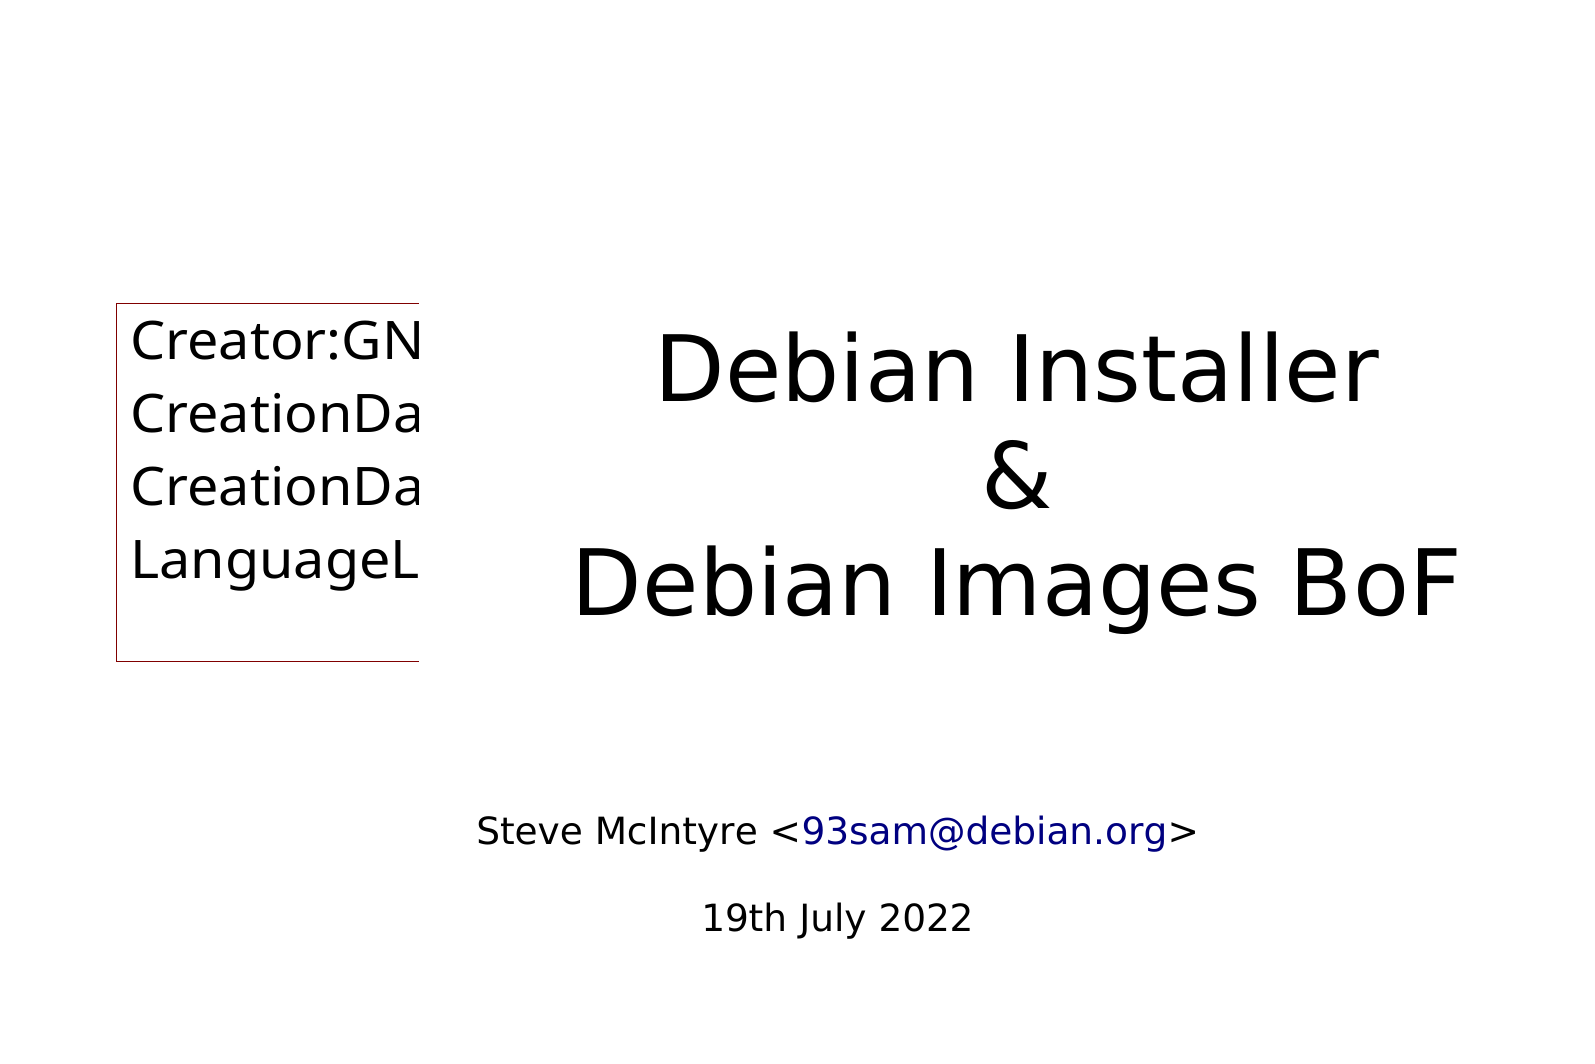

# Debian Installer & Debian Images BoF
Steve McIntyre <93sam@debian.org>
19th July 2022
1